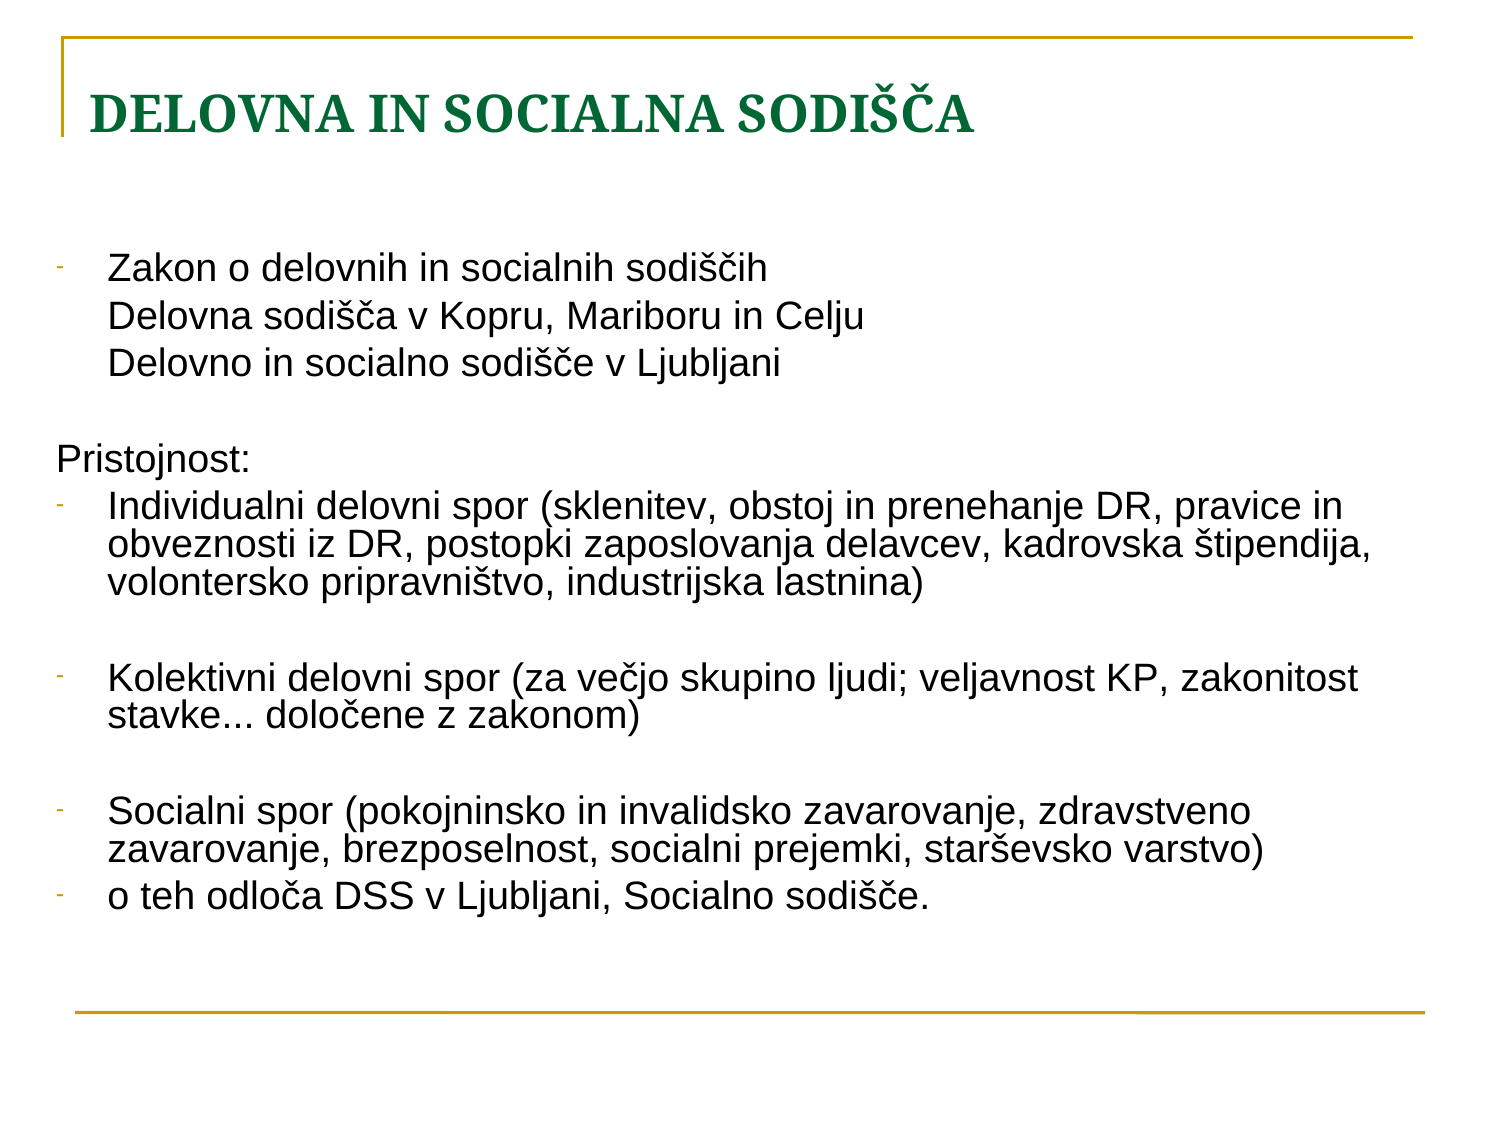

# DELOVNA IN SOCIALNA SODIŠČA
Zakon o delovnih in socialnih sodiščih
	Delovna sodišča v Kopru, Mariboru in Celju
	Delovno in socialno sodišče v Ljubljani
Pristojnost:
Individualni delovni spor (sklenitev, obstoj in prenehanje DR, pravice in obveznosti iz DR, postopki zaposlovanja delavcev, kadrovska štipendija, volontersko pripravništvo, industrijska lastnina)
Kolektivni delovni spor (za večjo skupino ljudi; veljavnost KP, zakonitost stavke... določene z zakonom)‏
Socialni spor (pokojninsko in invalidsko zavarovanje, zdravstveno zavarovanje, brezposelnost, socialni prejemki, starševsko varstvo)‏
o teh odloča DSS v Ljubljani, Socialno sodišče.